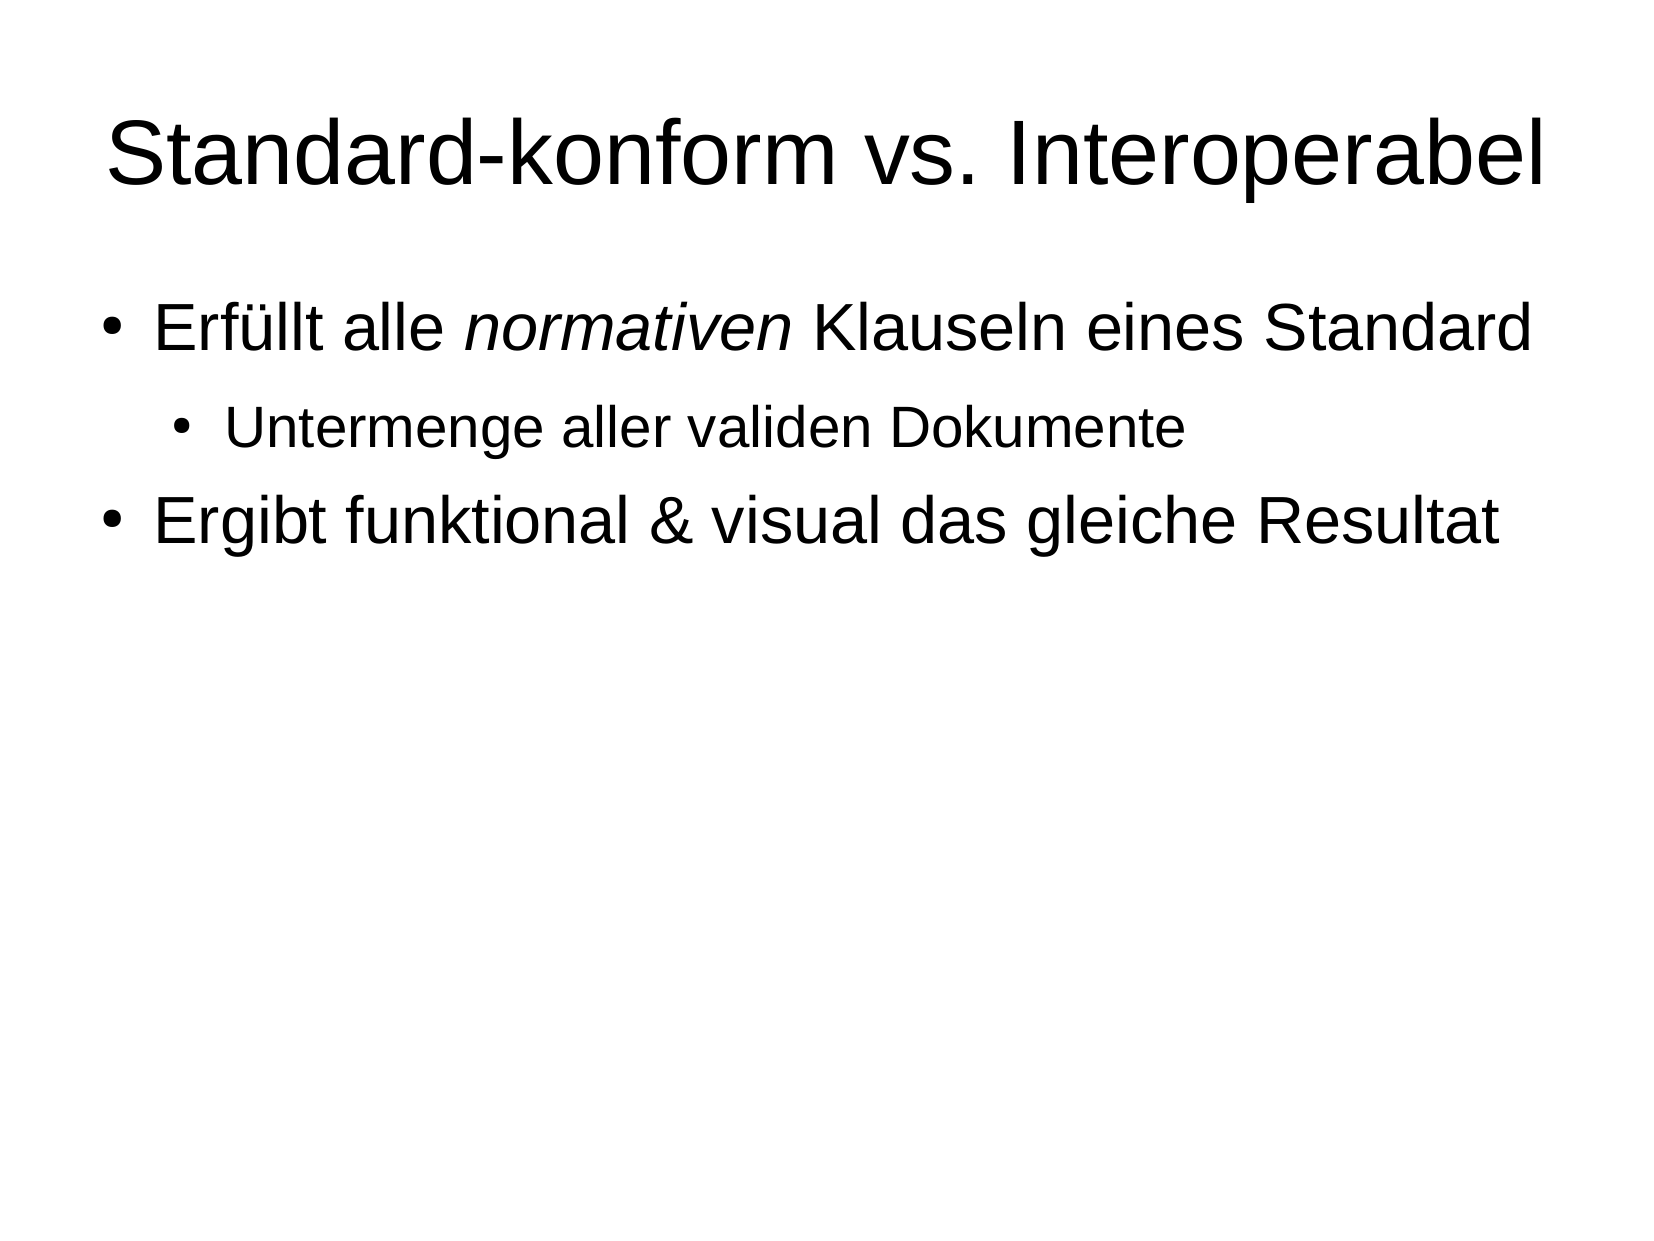

# Standard-konform vs. Interoperabel
Erfüllt alle normativen Klauseln eines Standard
Untermenge aller validen Dokumente
Ergibt funktional & visual das gleiche Resultat